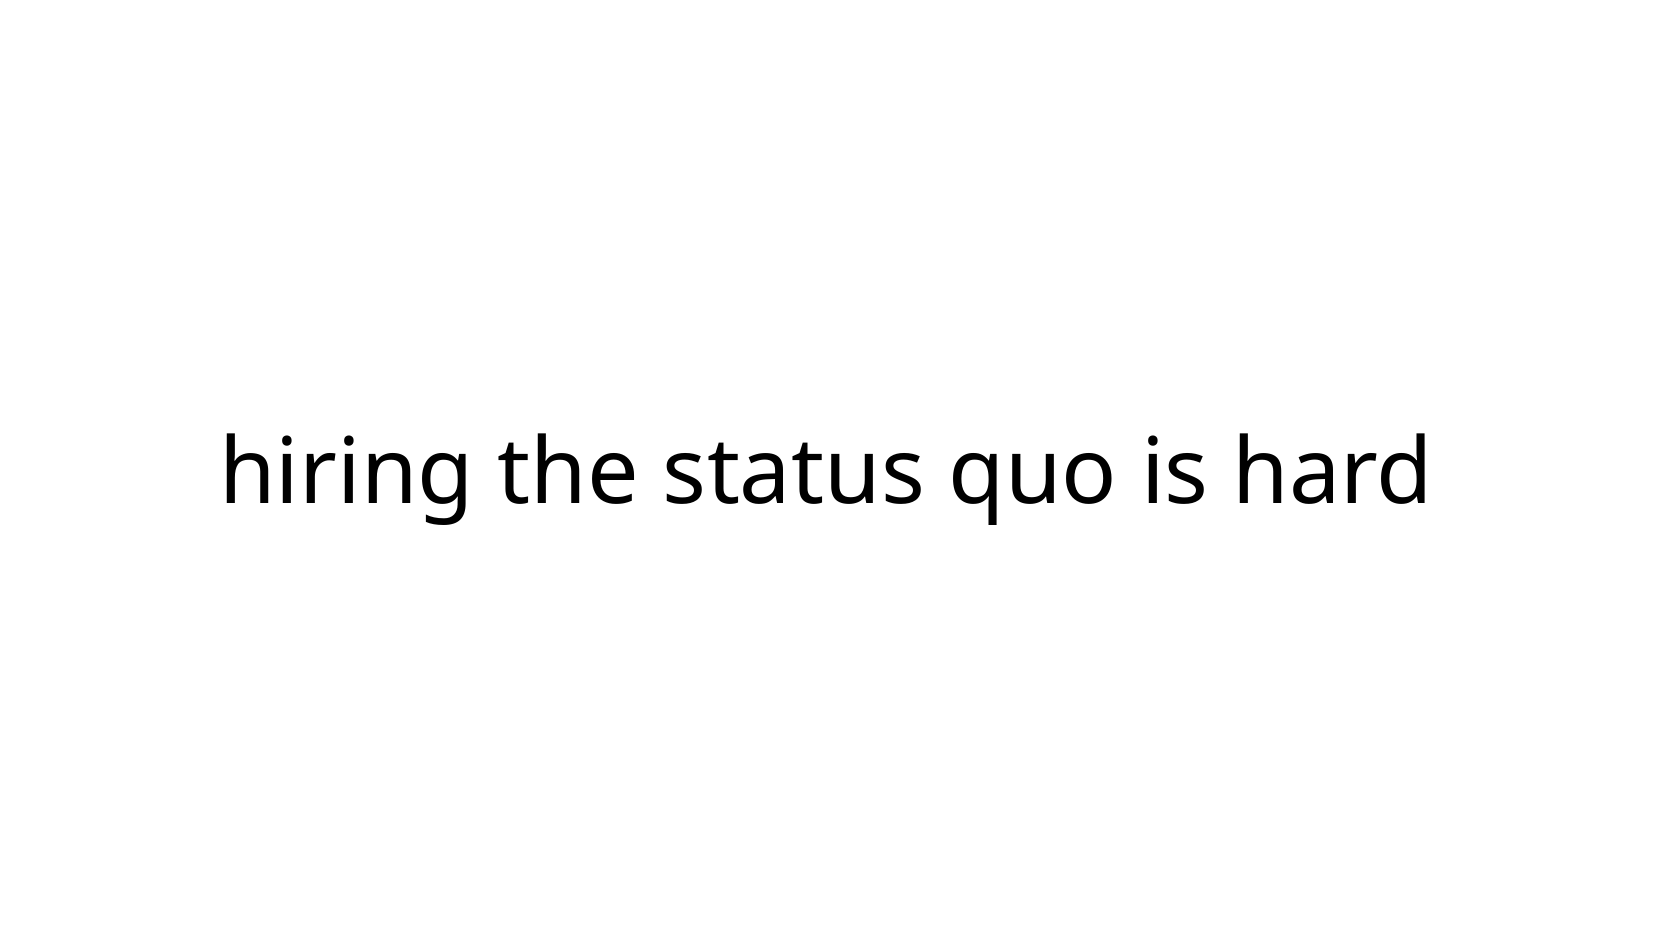

# hiring the status quo is hard